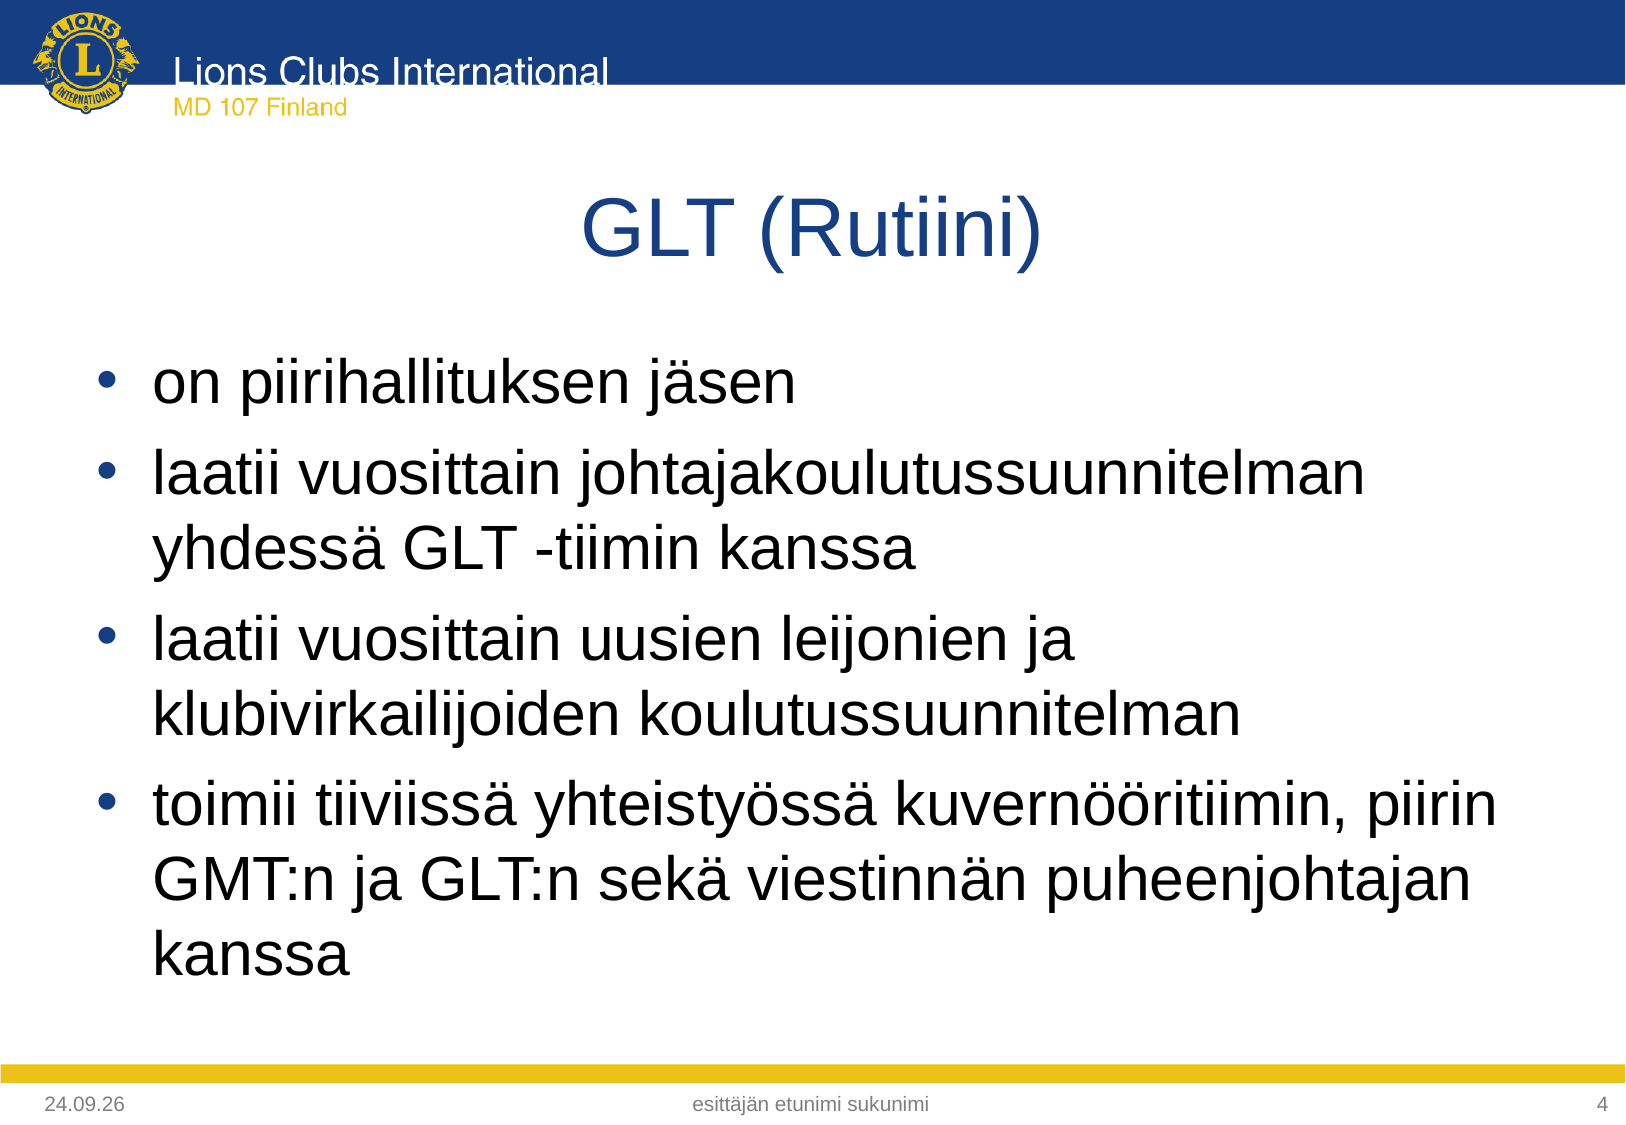

# GLT (Rutiini)
on piirihallituksen jäsen
laatii vuosittain johtajakoulutussuunnitelman yhdessä GLT -tiimin kanssa
laatii vuosittain uusien leijonien ja klubivirkailijoiden koulutussuunnitelman
toimii tiiviissä yhteistyössä kuvernööritiimin, piirin GMT:n ja GLT:n sekä viestinnän puheenjohtajan kanssa
esittäjän etunimi sukunimi